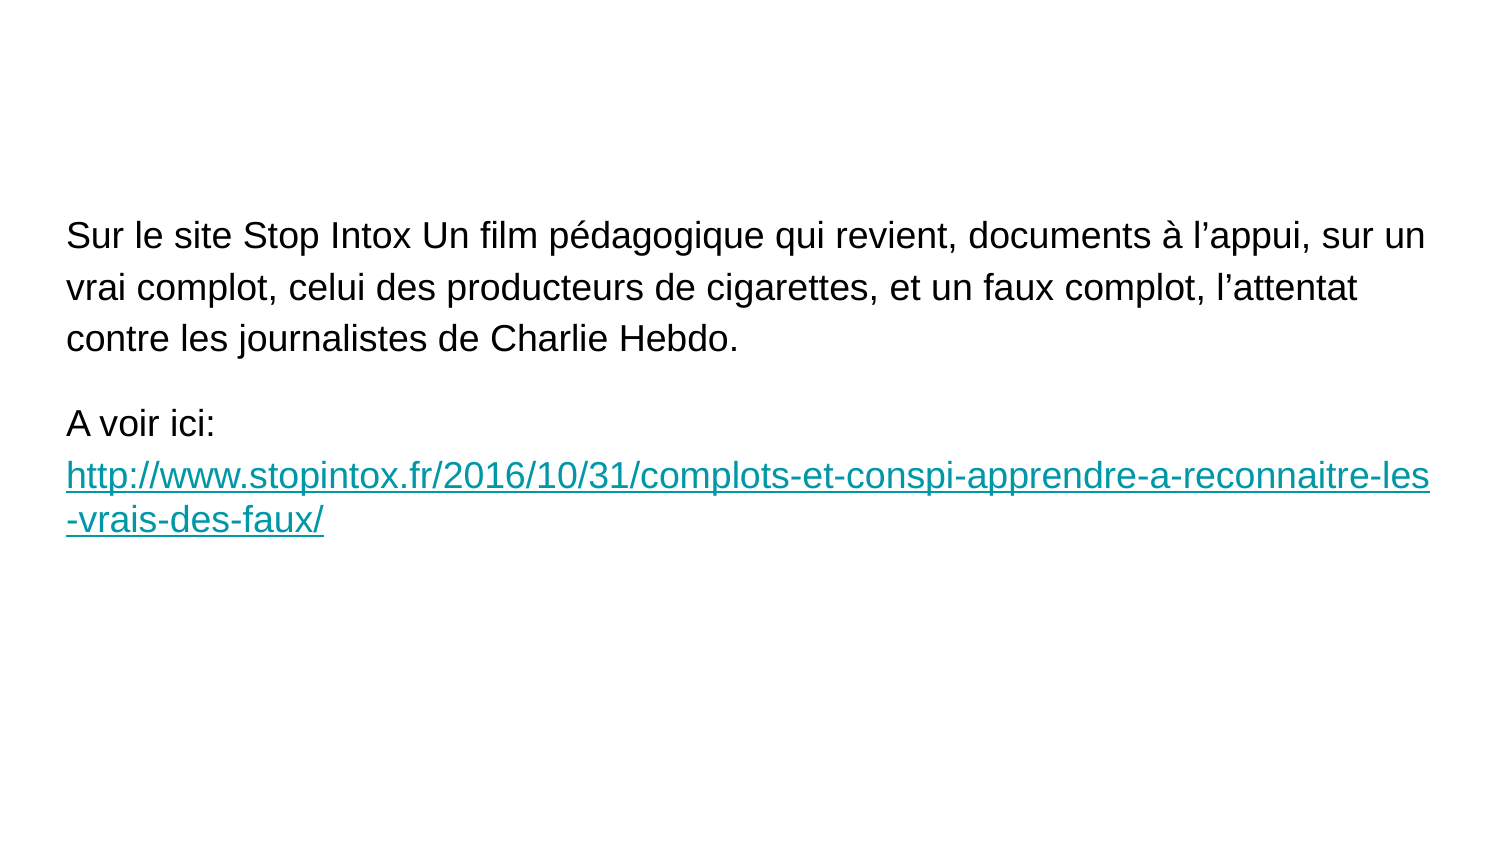

#
Sur le site Stop Intox Un film pédagogique qui revient, documents à l’appui, sur un vrai complot, celui des producteurs de cigarettes, et un faux complot, l’attentat contre les journalistes de Charlie Hebdo.
A voir ici: http://www.stopintox.fr/2016/10/31/complots-et-conspi-apprendre-a-reconnaitre-les-vrais-des-faux/